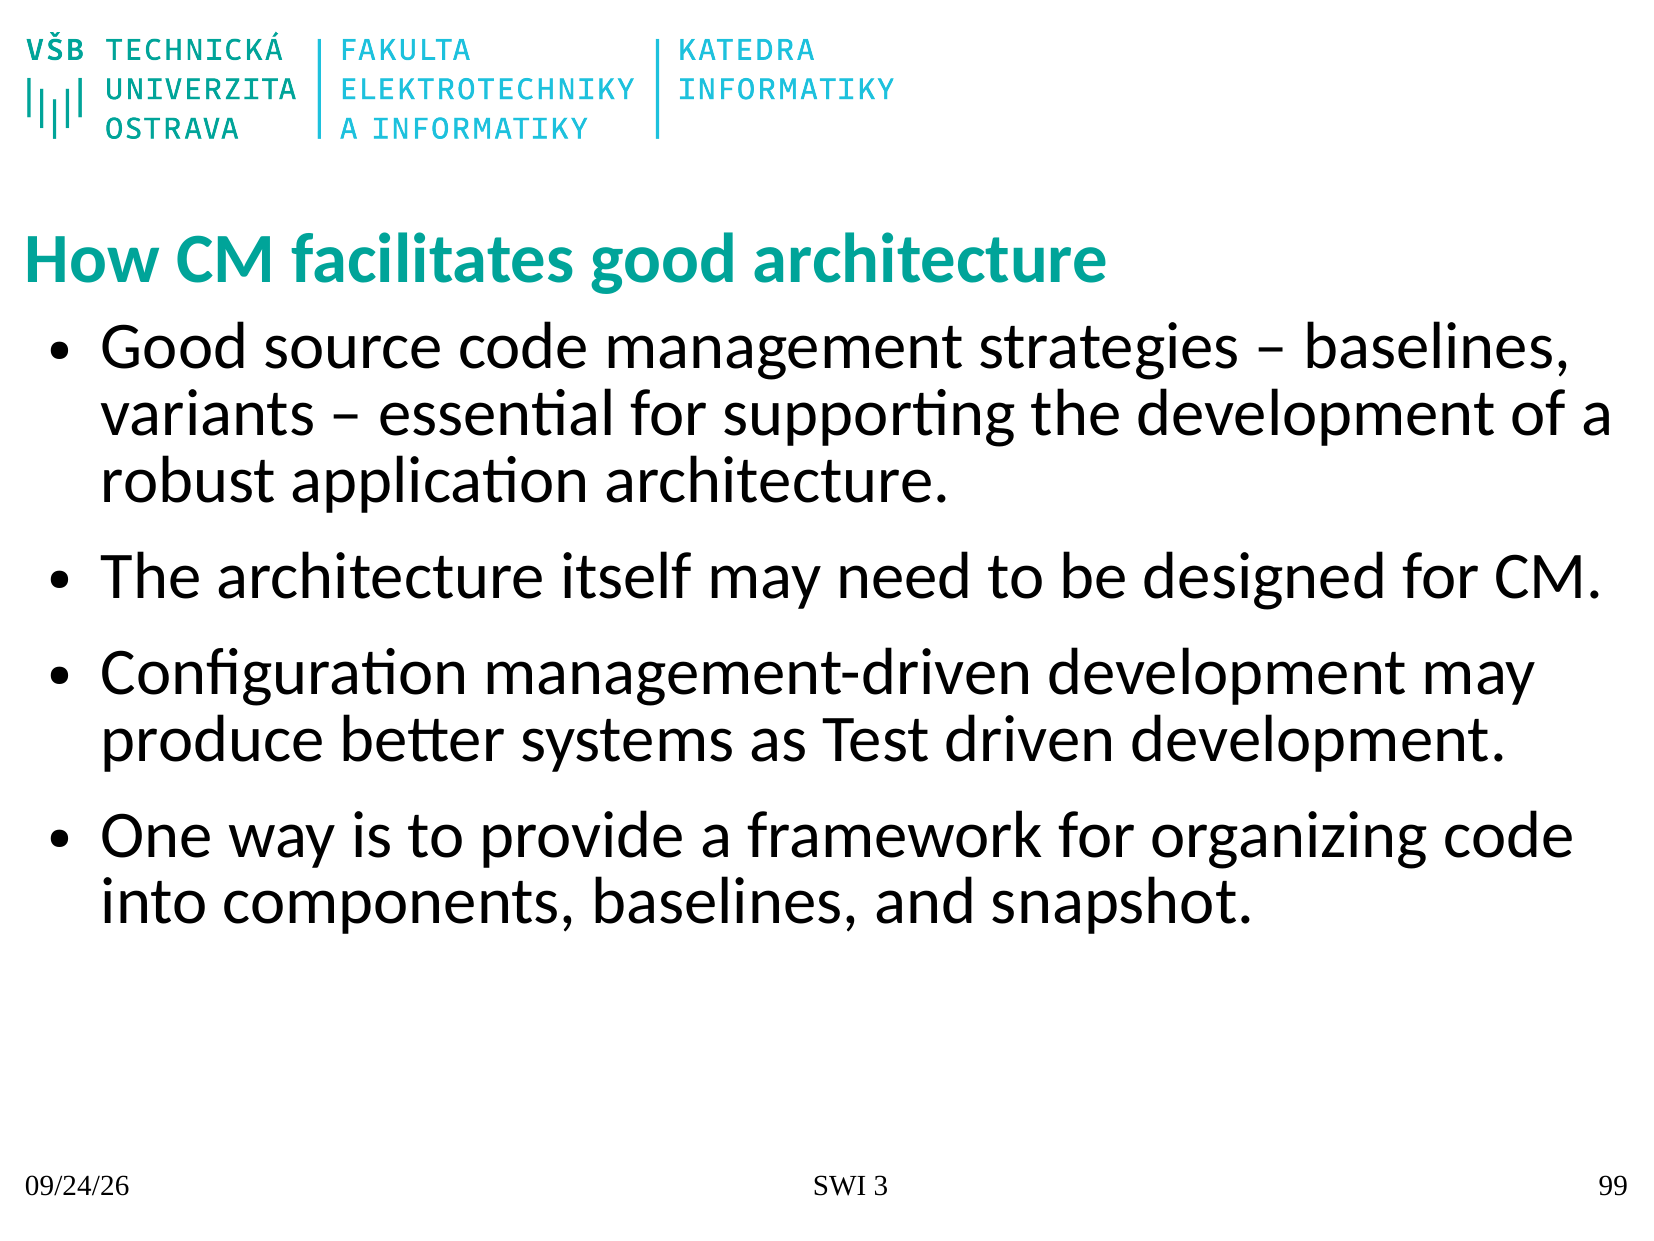

# How CM facilitates good architecture
Good source code management strategies – baselines, variants – essential for supporting the development of a robust application architecture.
The architecture itself may need to be designed for CM.
Configuration management-driven development may produce better systems as Test driven development.
One way is to provide a framework for organizing code into components, baselines, and snapshot.
SWI 3
99